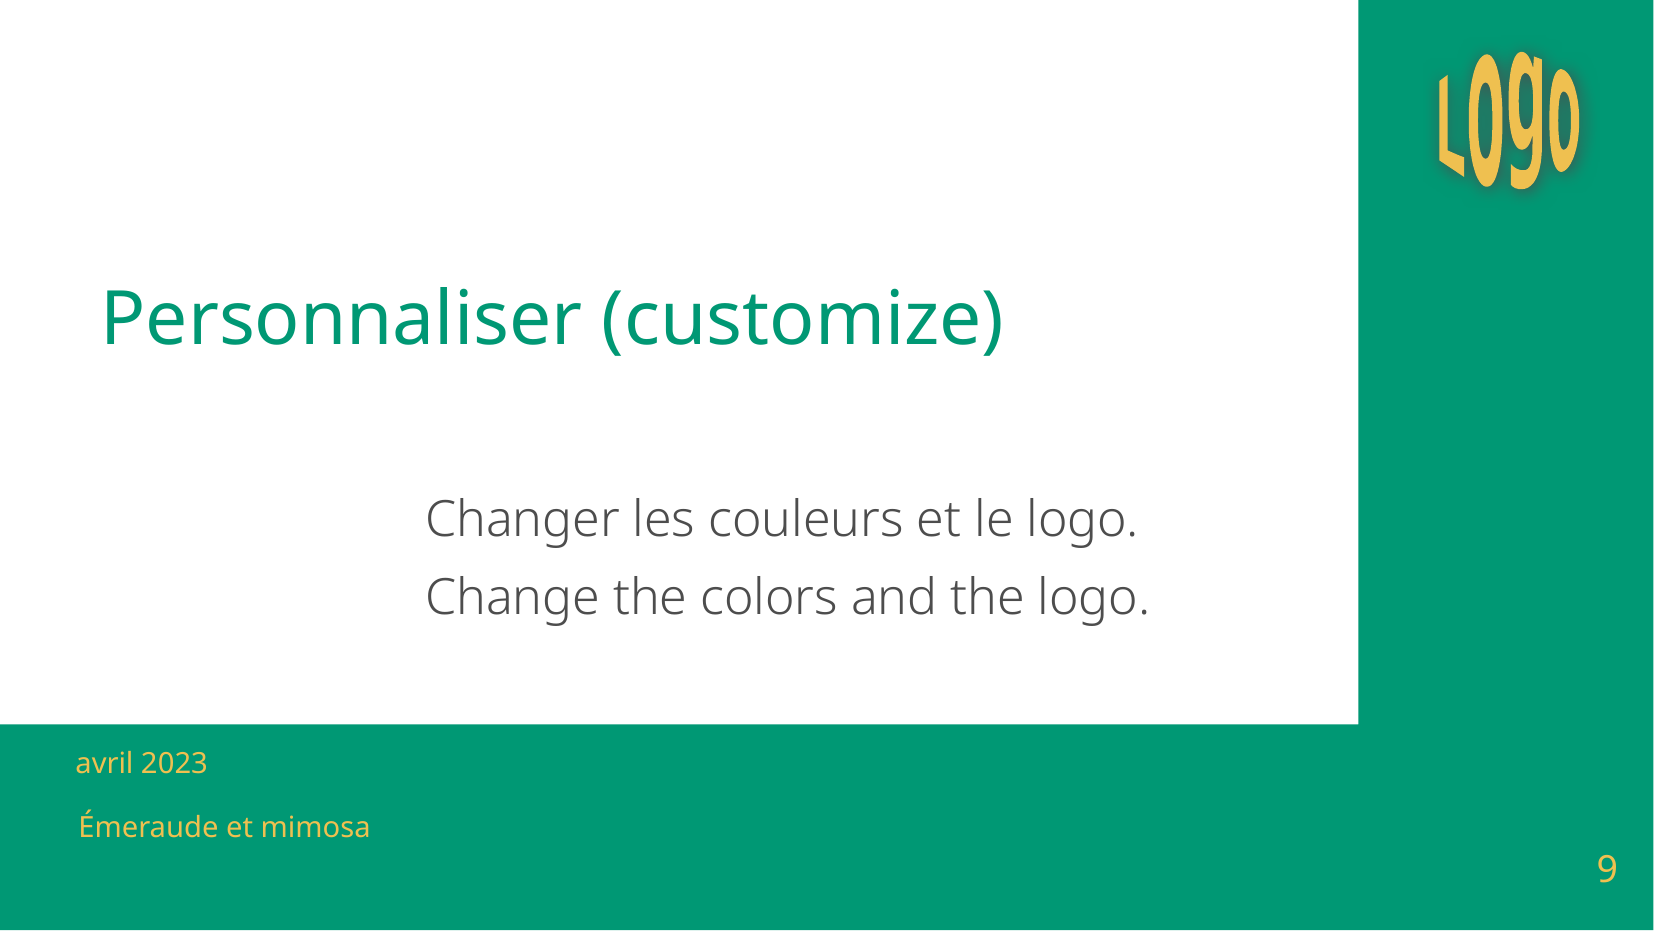

# Personnaliser (customize)
Changer les couleurs et le logo.
Change the colors and the logo.
avril 2023
Émeraude et mimosa
9